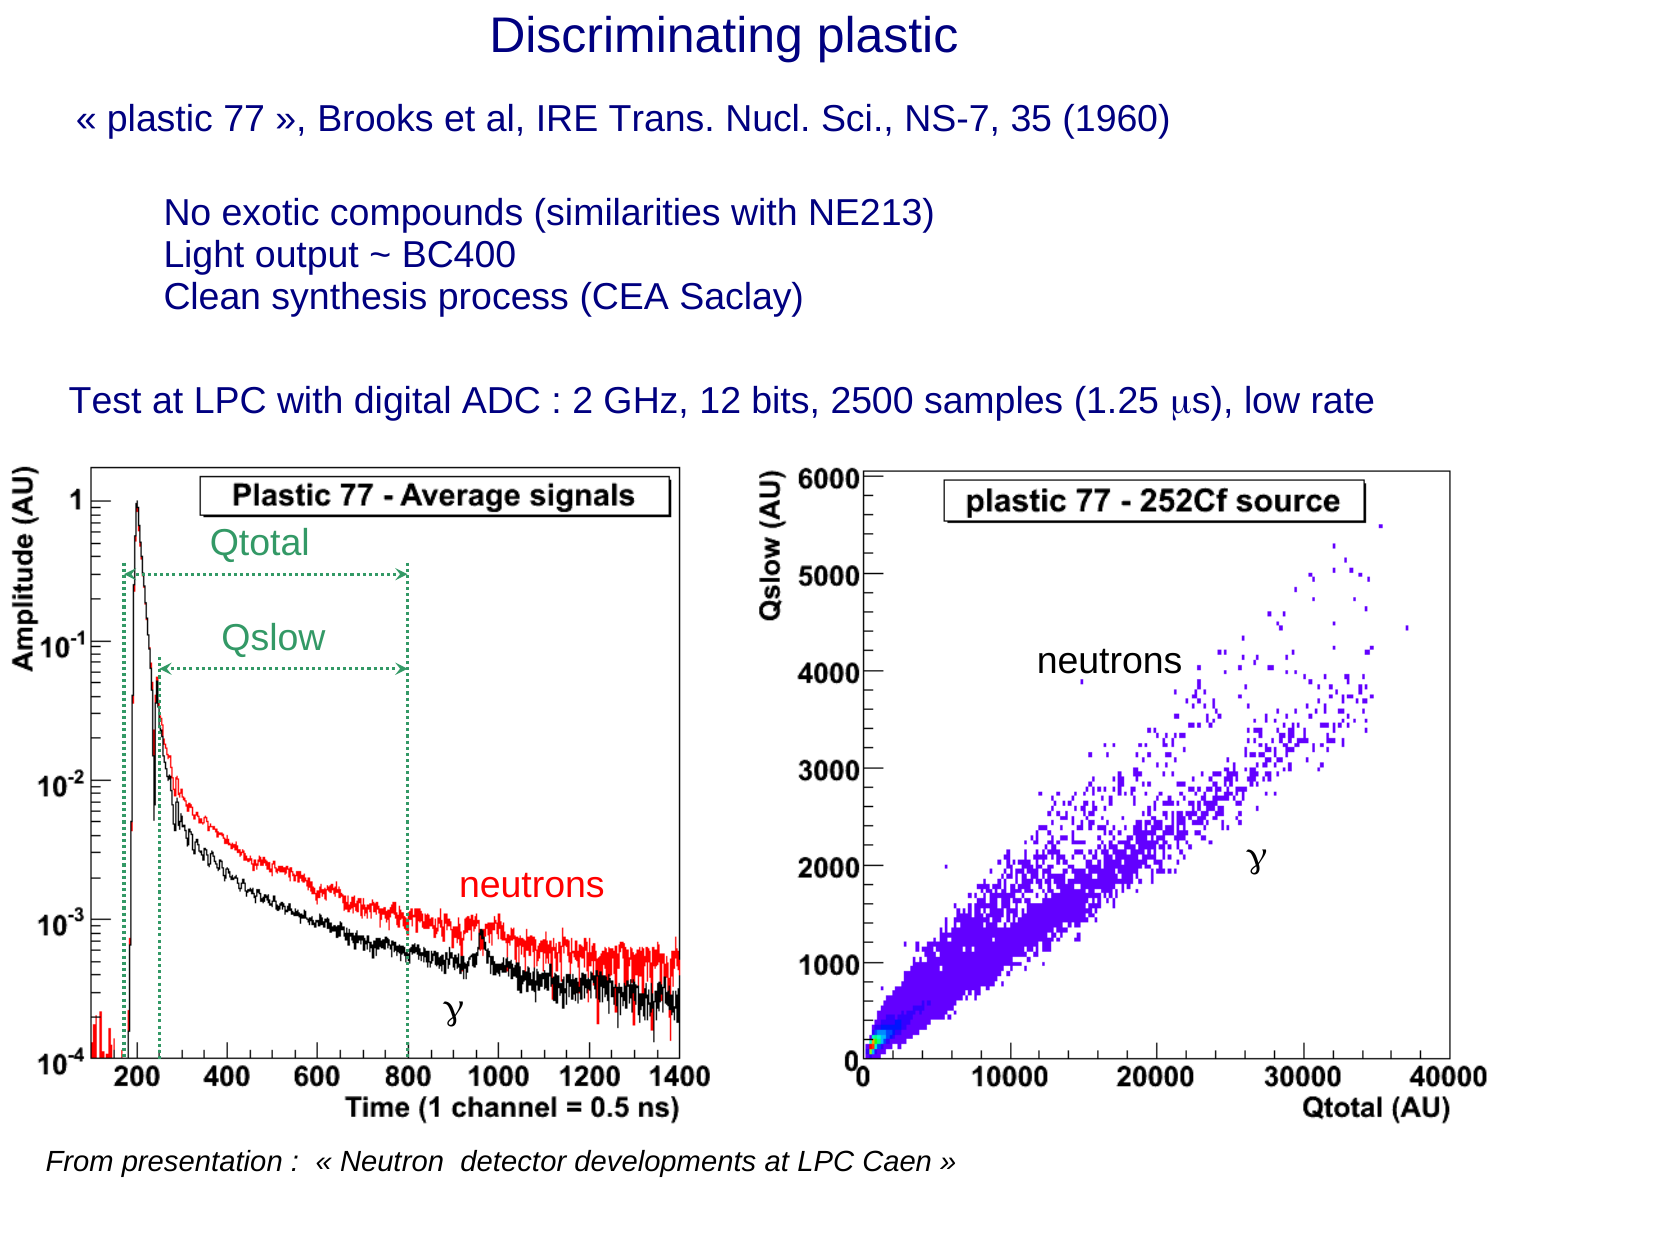

Discriminating plastic
« plastic 77 », Brooks et al, IRE Trans. Nucl. Sci., NS-7, 35 (1960)
 No exotic compounds (similarities with NE213)
 Light output ~ BC400
 Clean synthesis process (CEA Saclay)
Test at LPC with digital ADC : 2 GHz, 12 bits, 2500 samples (1.25 s), low rate
Qtotal
Qslow
neutrons

neutrons

From presentation :  « Neutron  detector developments at LPC Caen »